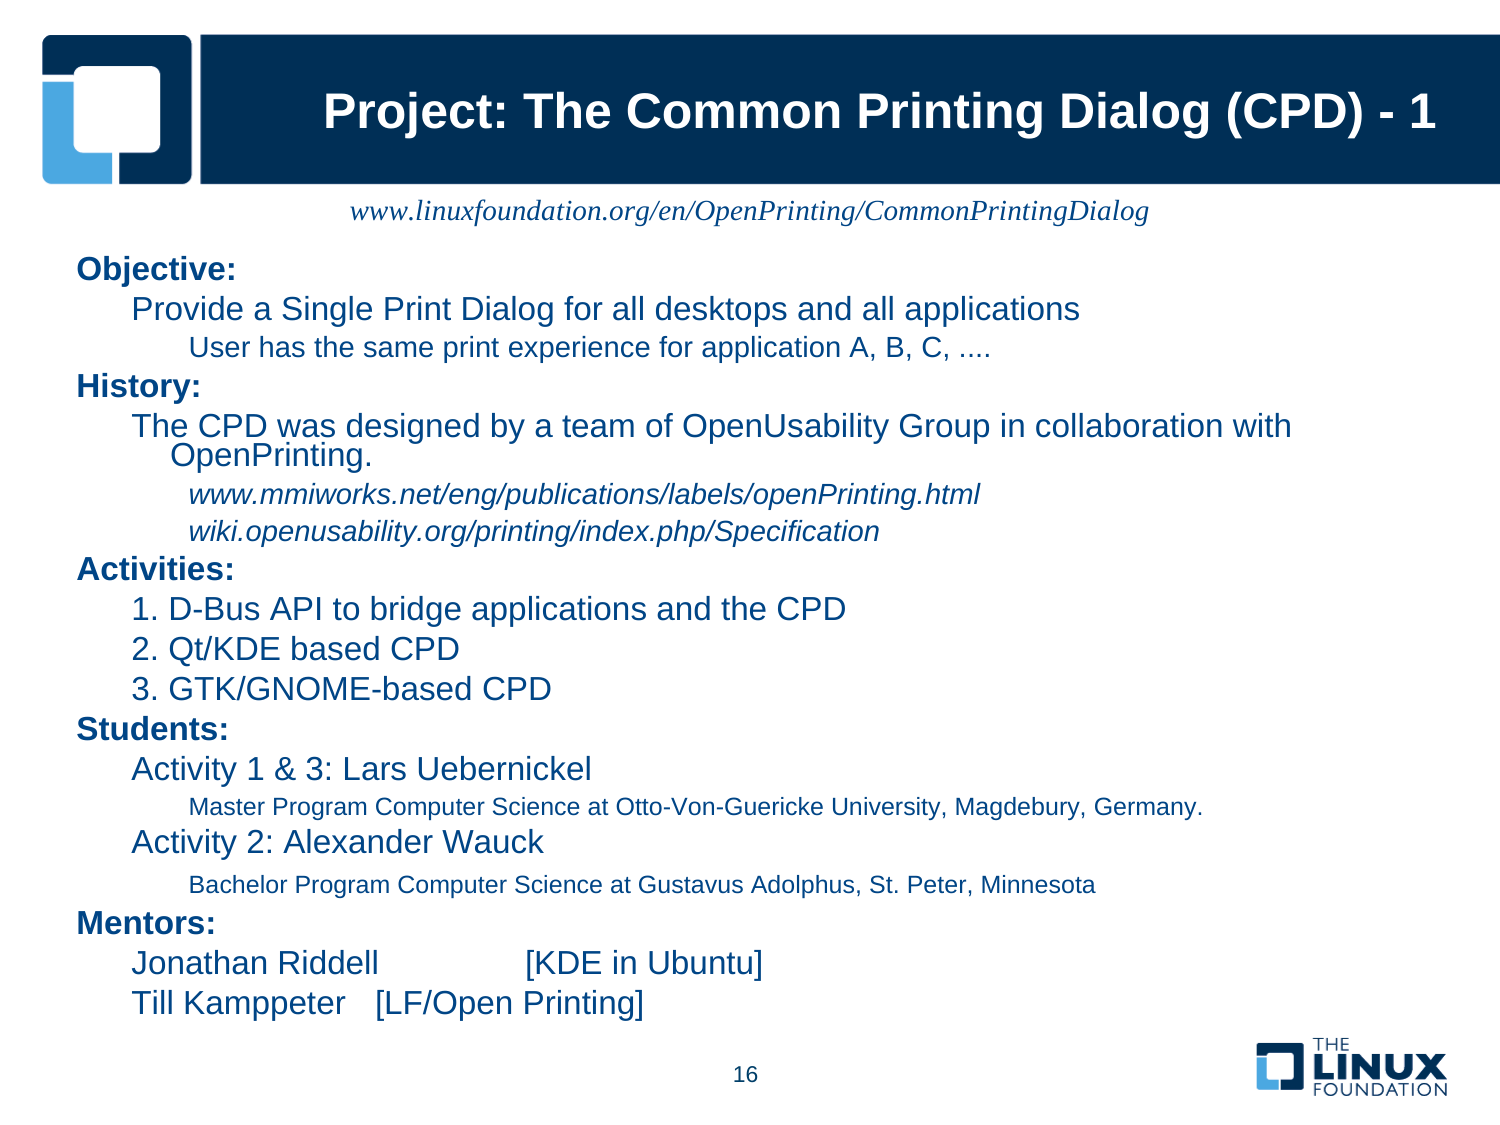

Project: The Common Printing Dialog (CPD) - 1
www.linuxfoundation.org/en/OpenPrinting/CommonPrintingDialog
# Objective:
Provide a Single Print Dialog for all desktops and all applications
User has the same print experience for application A, B, C, ....
History:
The CPD was designed by a team of OpenUsability Group in collaboration with OpenPrinting.
www.mmiworks.net/eng/publications/labels/openPrinting.html
wiki.openusability.org/printing/index.php/Specification
Activities:
1. D-Bus API to bridge applications and the CPD
2. Qt/KDE based CPD
3. GTK/GNOME-based CPD
Students:
Activity 1 & 3: Lars Uebernickel
Master Program Computer Science at Otto-Von-Guericke University, Magdebury, Germany.
Activity 2: Alexander Wauck
Bachelor Program Computer Science at Gustavus Adolphus, St. Peter, Minnesota
Mentors:
Jonathan Riddell	[KDE in Ubuntu]
Till Kamppeter 	[LF/Open Printing]
16